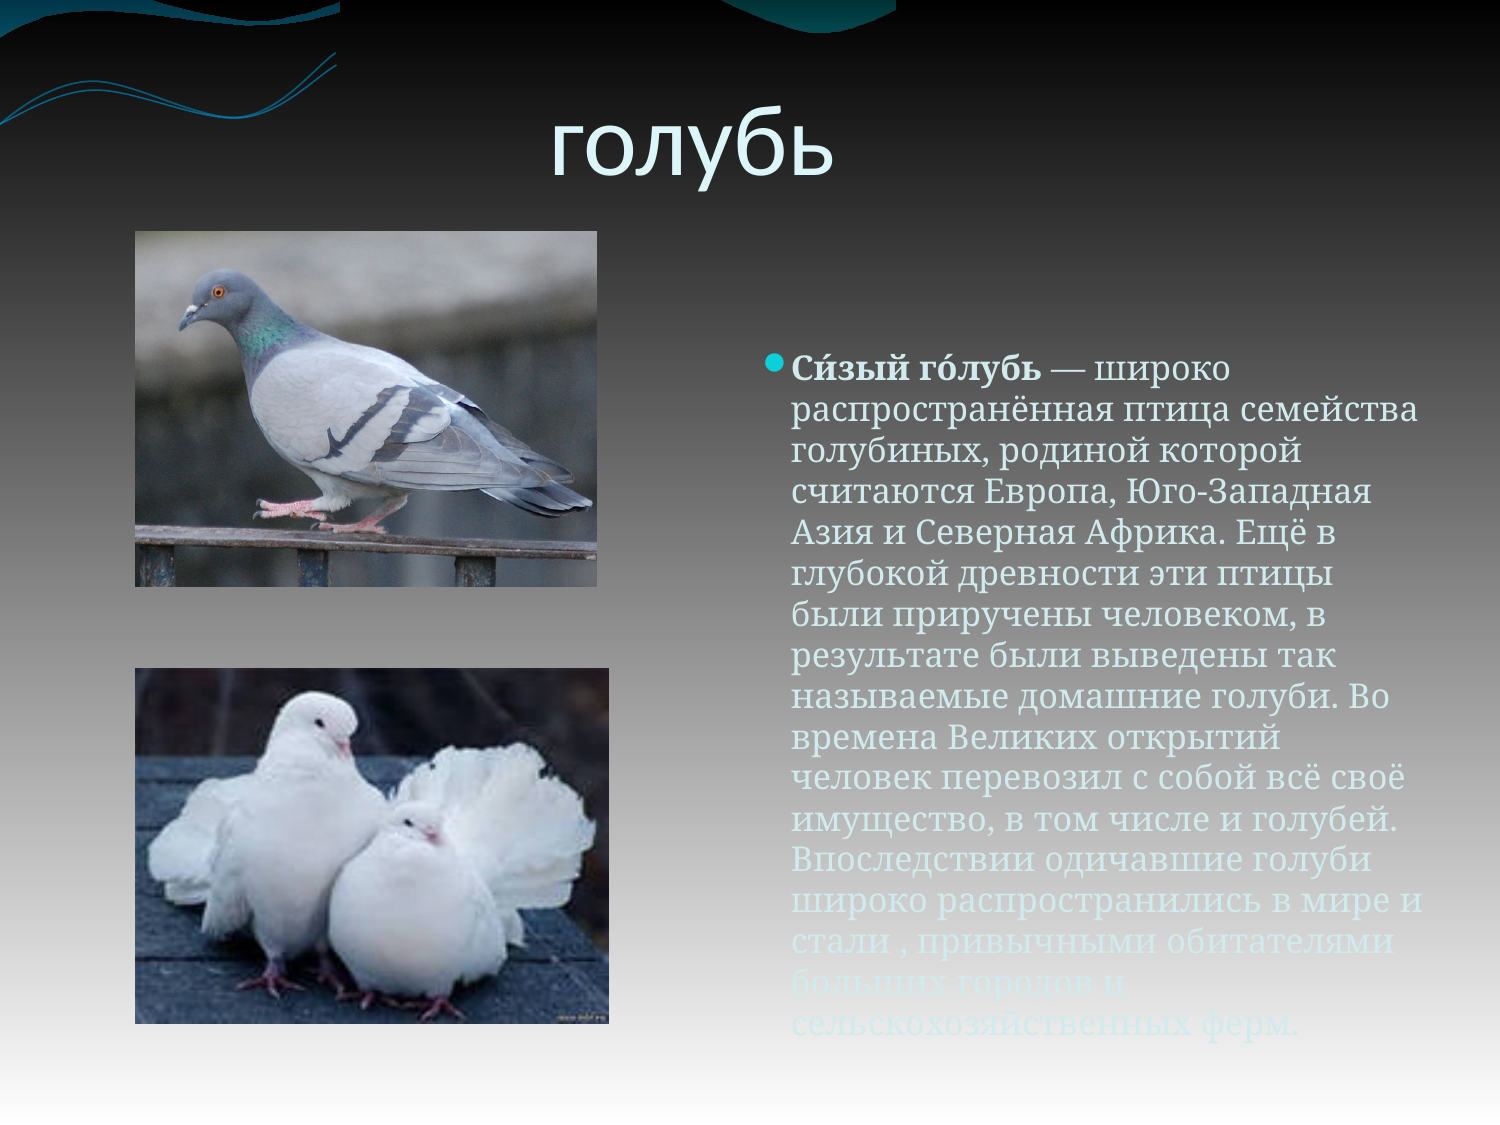

# голубь
Си́зый го́лубь — широко распространённая птица семейства голубиных, родиной которой считаются Европа, Юго-Западная Азия и Северная Африка. Ещё в глубокой древности эти птицы были приручены человеком, в результате были выведены так называемые домашние голуби. Во времена Великих открытий человек перевозил с собой всё своё имущество, в том числе и голубей. Впоследствии одичавшие голуби широко распространились в мире и стали , привычными обитателями больших городов и сельскохозяйственных ферм.